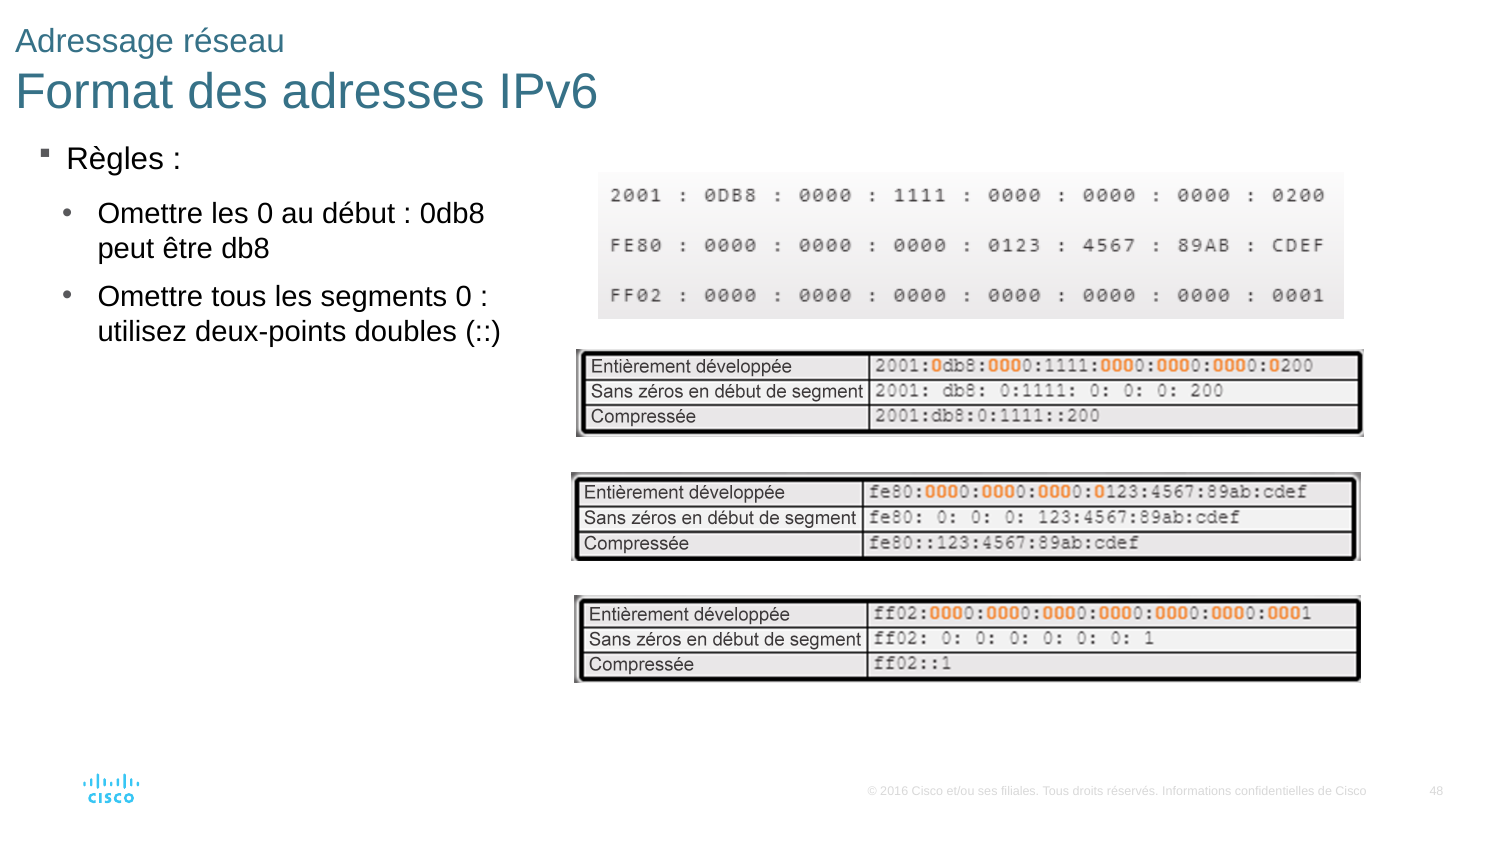

# Adressage réseau Format des adresses IPv6
Règles :
Omettre les 0 au début : 0db8 peut être db8
Omettre tous les segments 0 : utilisez deux-points doubles (::)